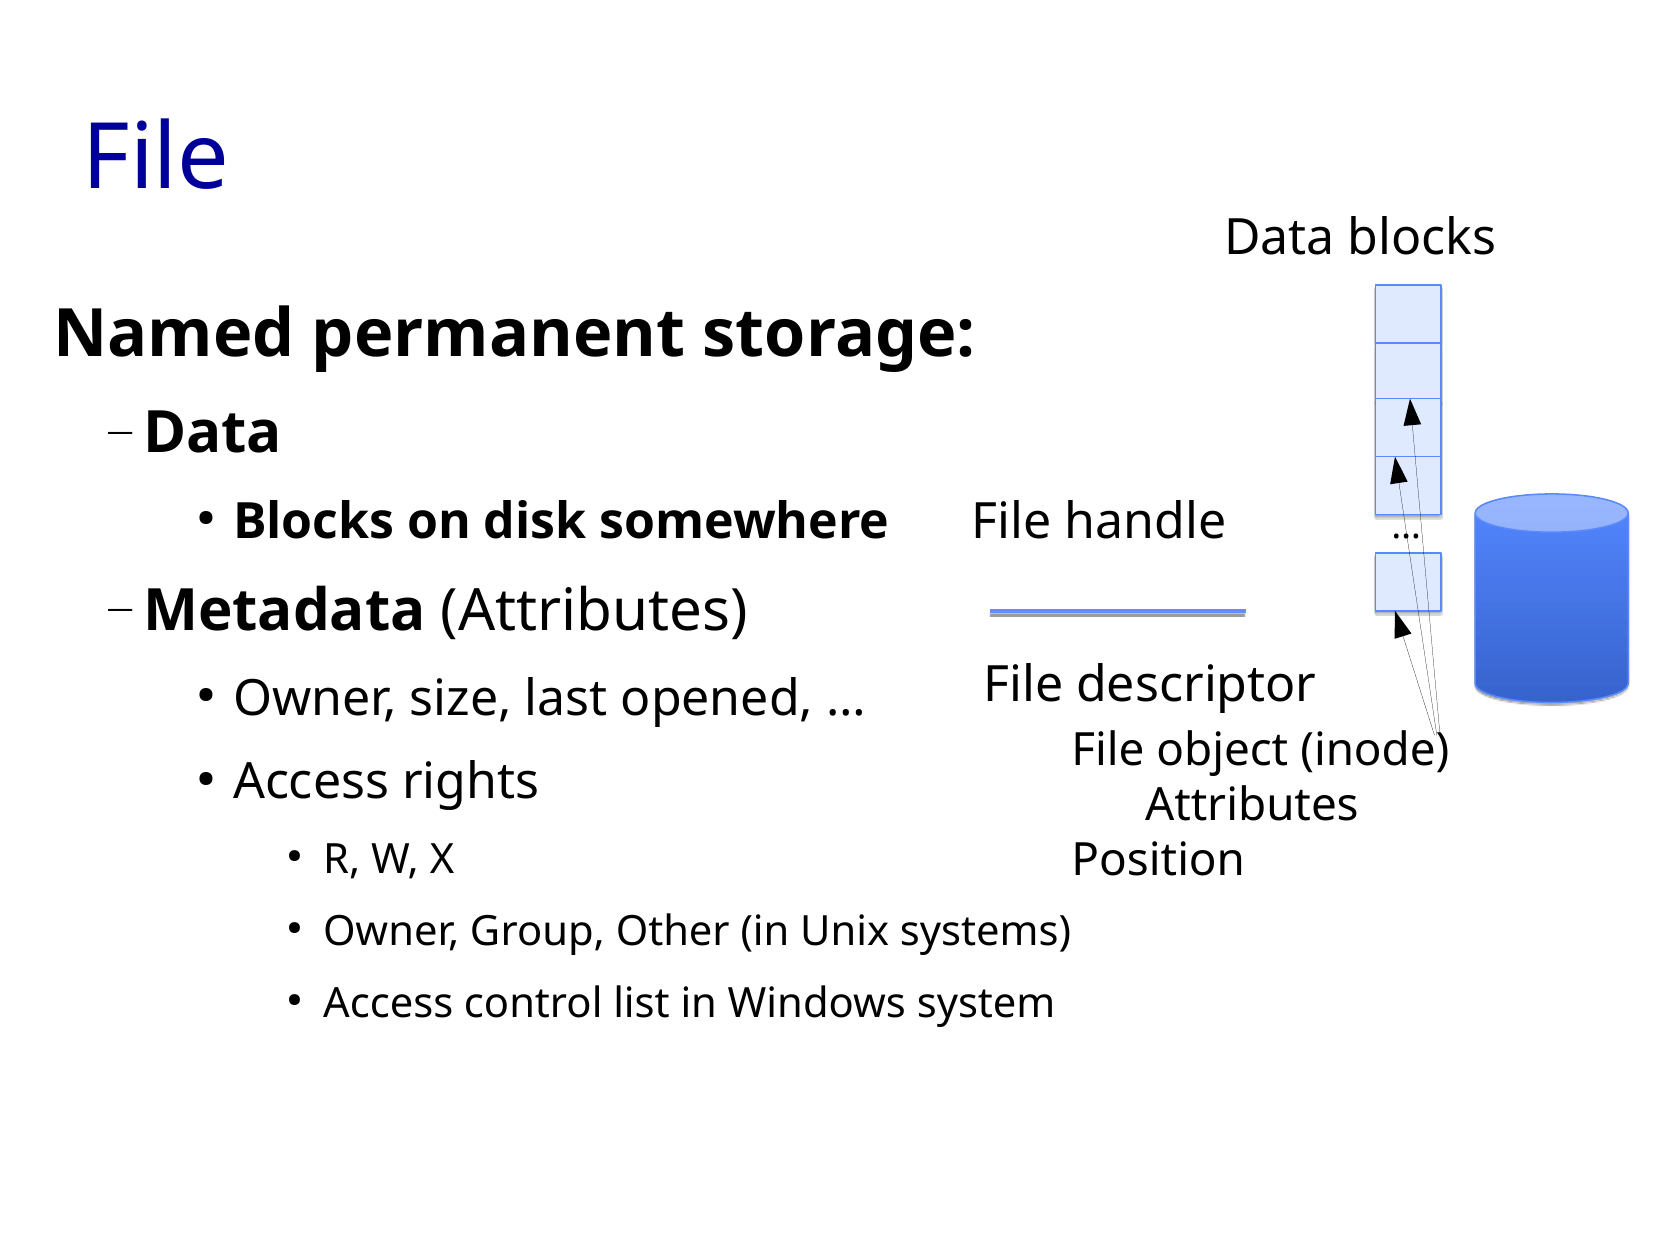

# File
Data blocks
Named permanent storage:
Data
Blocks on disk somewhere
Metadata (Attributes)
Owner, size, last opened, …
Access rights
R, W, X
Owner, Group, Other (in Unix systems)
Access control list in Windows system
…
File handle
File descriptor
File object (inode)
	Attributes
Position